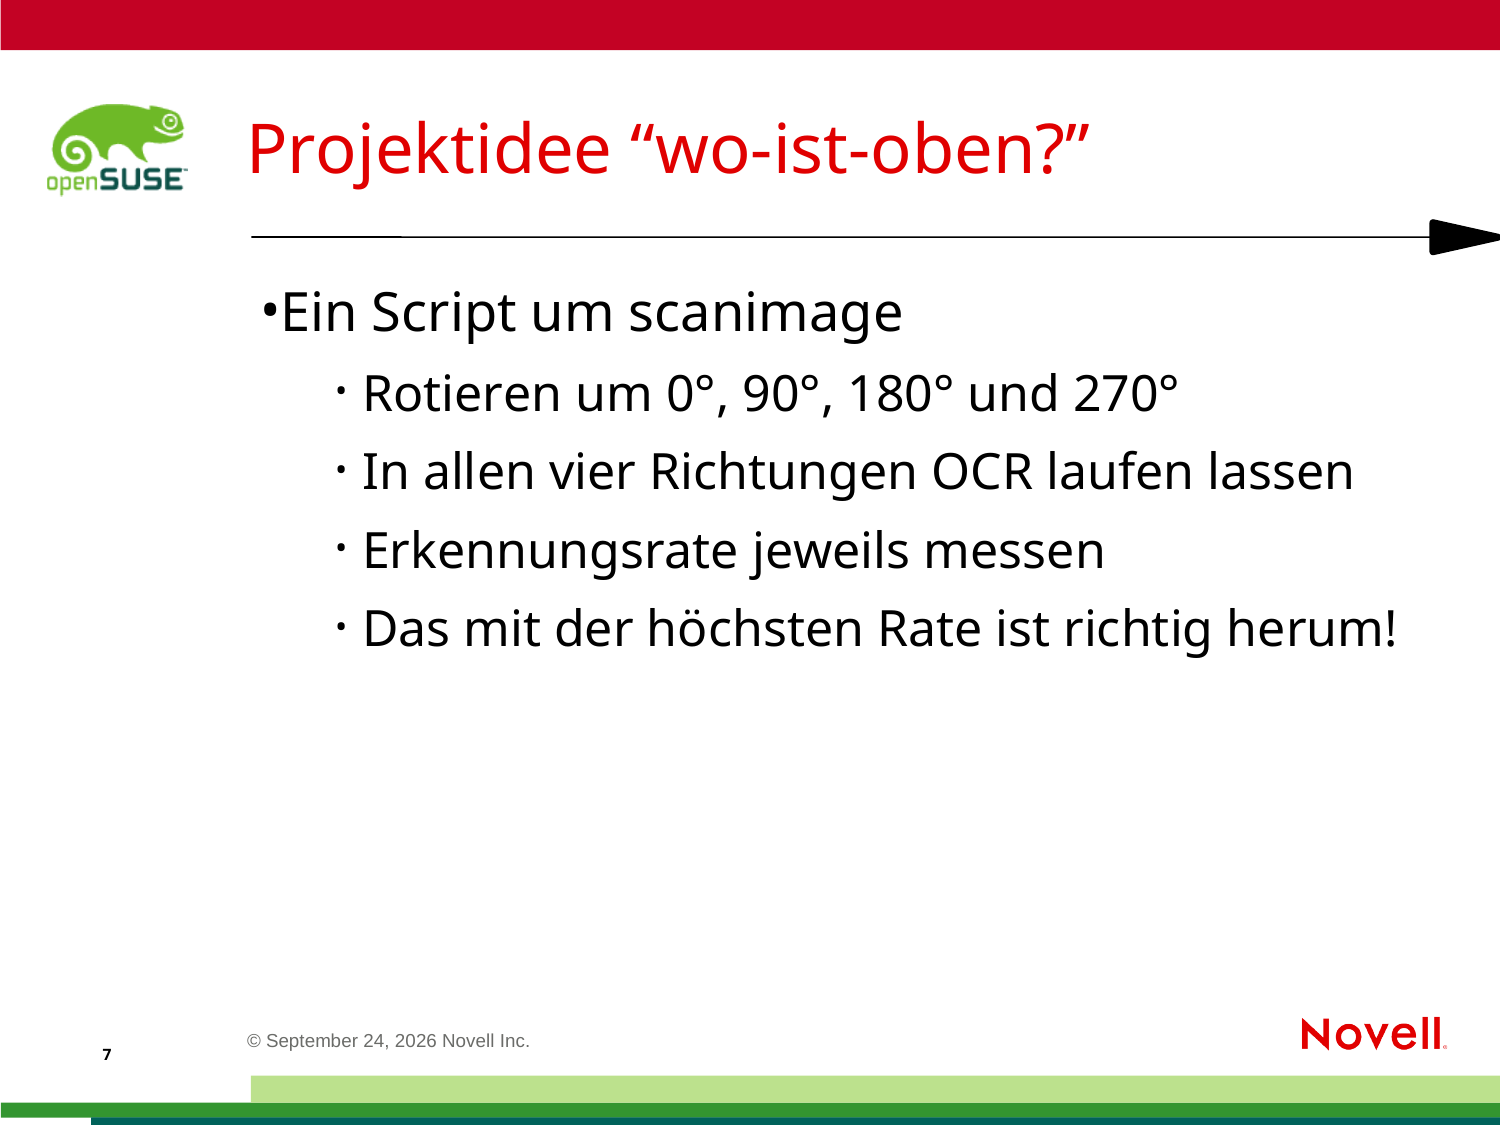

# Projektidee “wo-ist-oben?”
Ein Script um scanimage
Rotieren um 0°, 90°, 180° und 270°
In allen vier Richtungen OCR laufen lassen
Erkennungsrate jeweils messen
Das mit der höchsten Rate ist richtig herum!